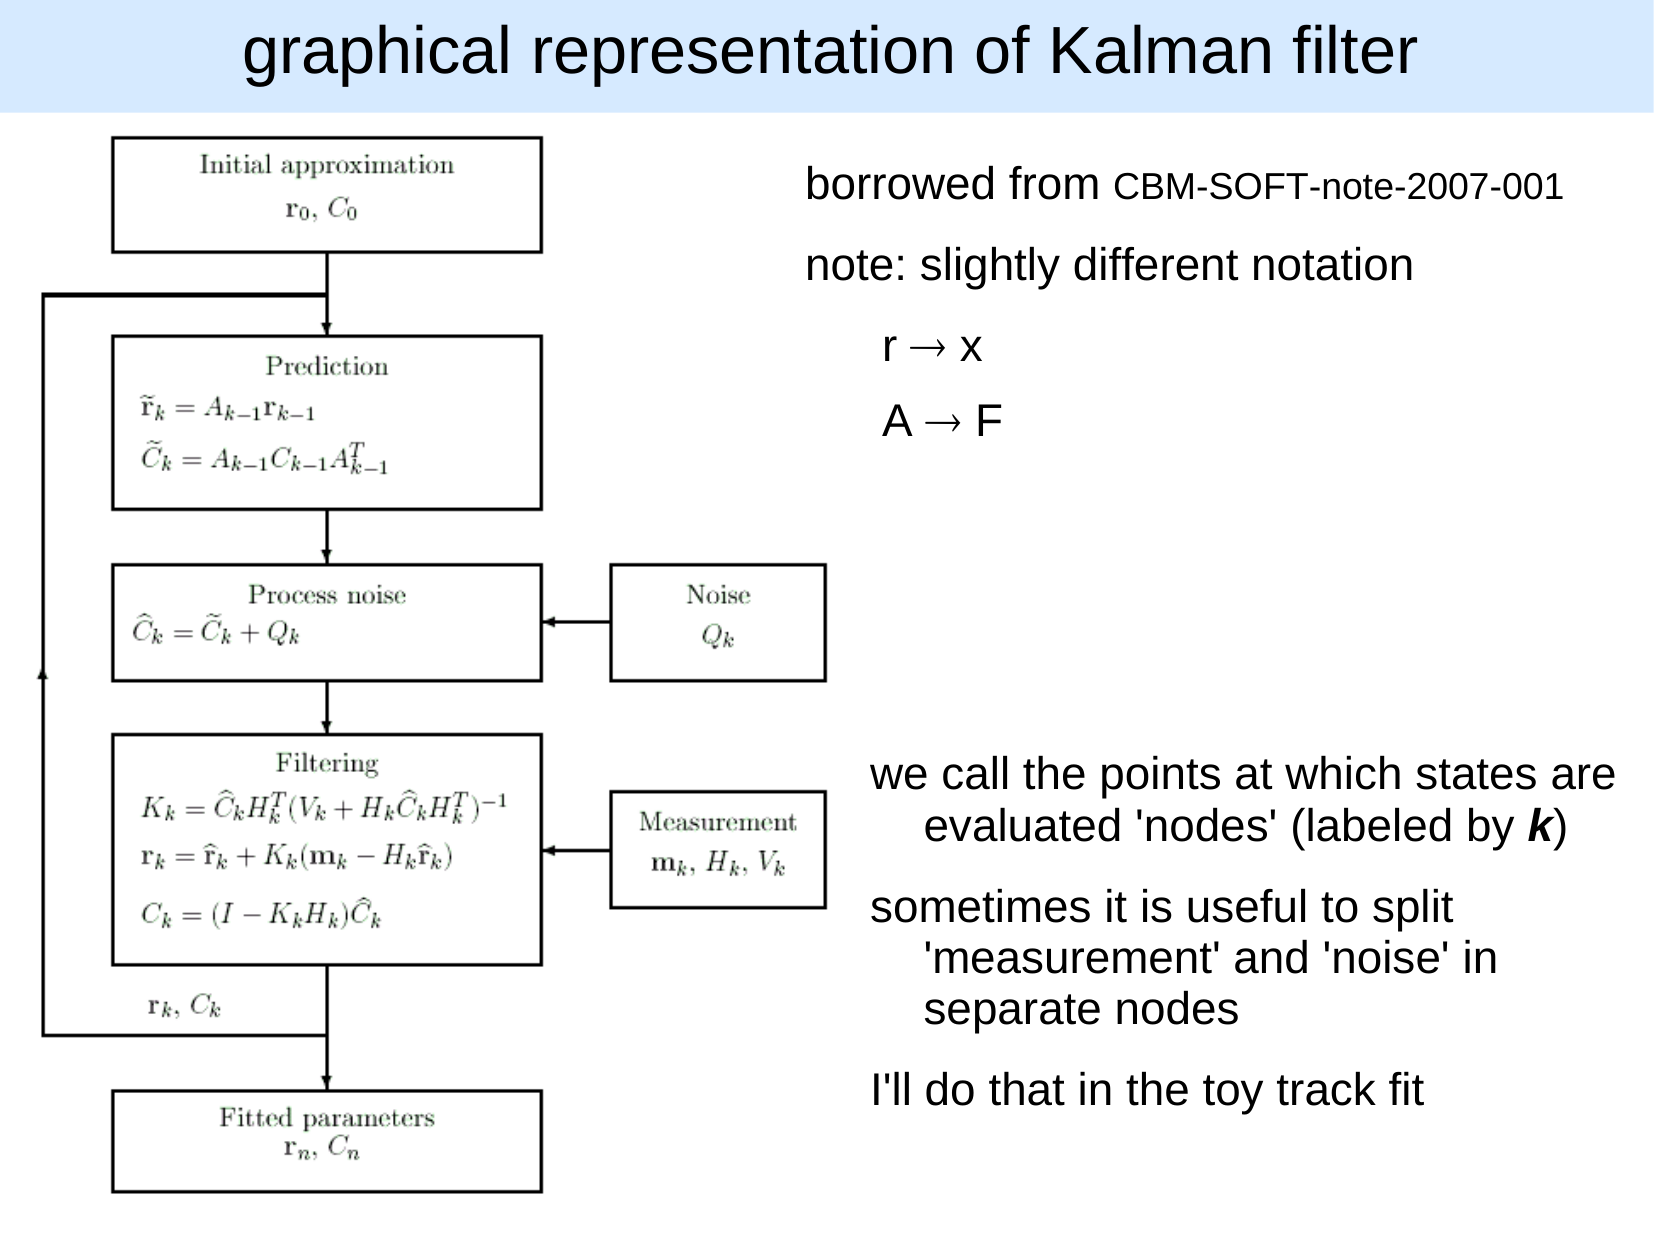

# graphical representation of Kalman filter
borrowed from CBM-SOFT-note-2007-001
note: slightly different notation
r  x
A  F
we call the points at which states are evaluated 'nodes' (labeled by k)
sometimes it is useful to split 'measurement' and 'noise' in separate nodes
I'll do that in the toy track fit